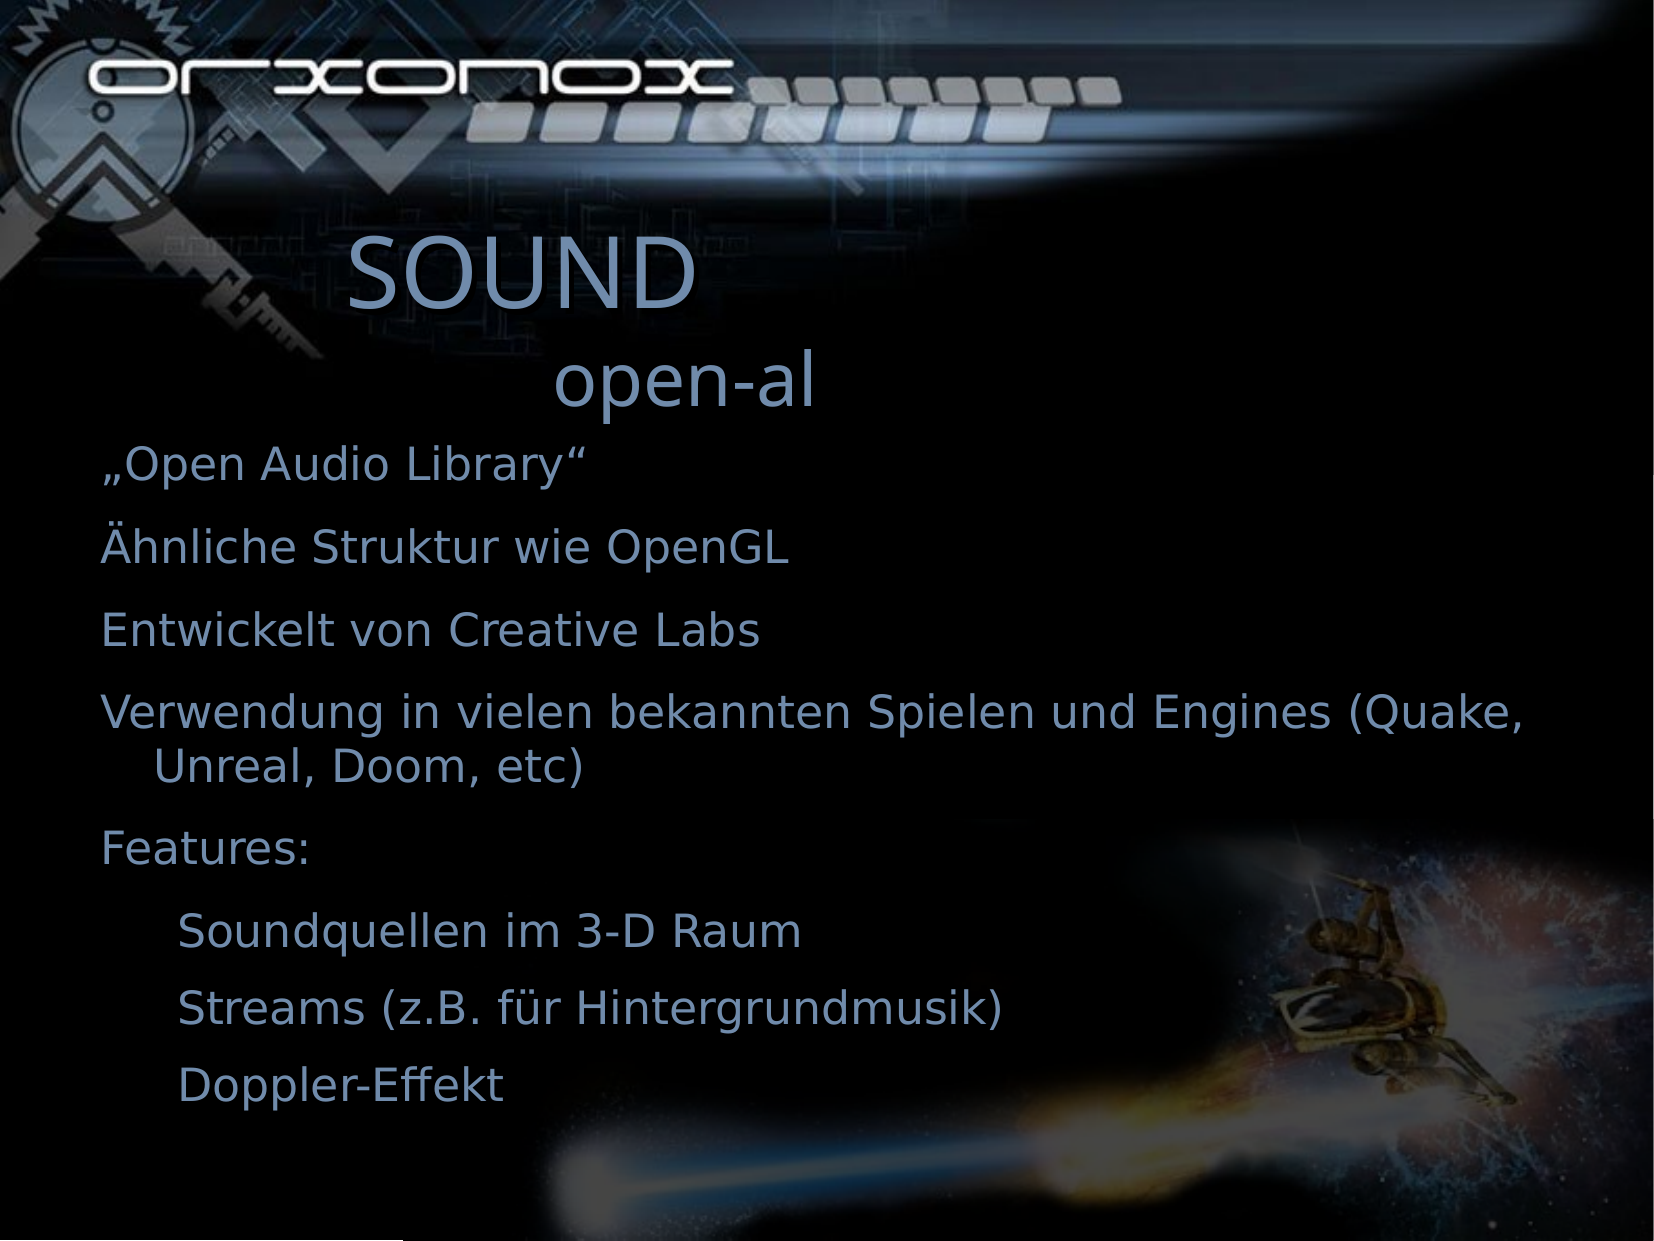

SOUND
open-al
# „Open Audio Library“
Ähnliche Struktur wie OpenGL
Entwickelt von Creative Labs
Verwendung in vielen bekannten Spielen und Engines (Quake, Unreal, Doom, etc)
Features:
Soundquellen im 3-D Raum
Streams (z.B. für Hintergrundmusik)
Doppler-Effekt